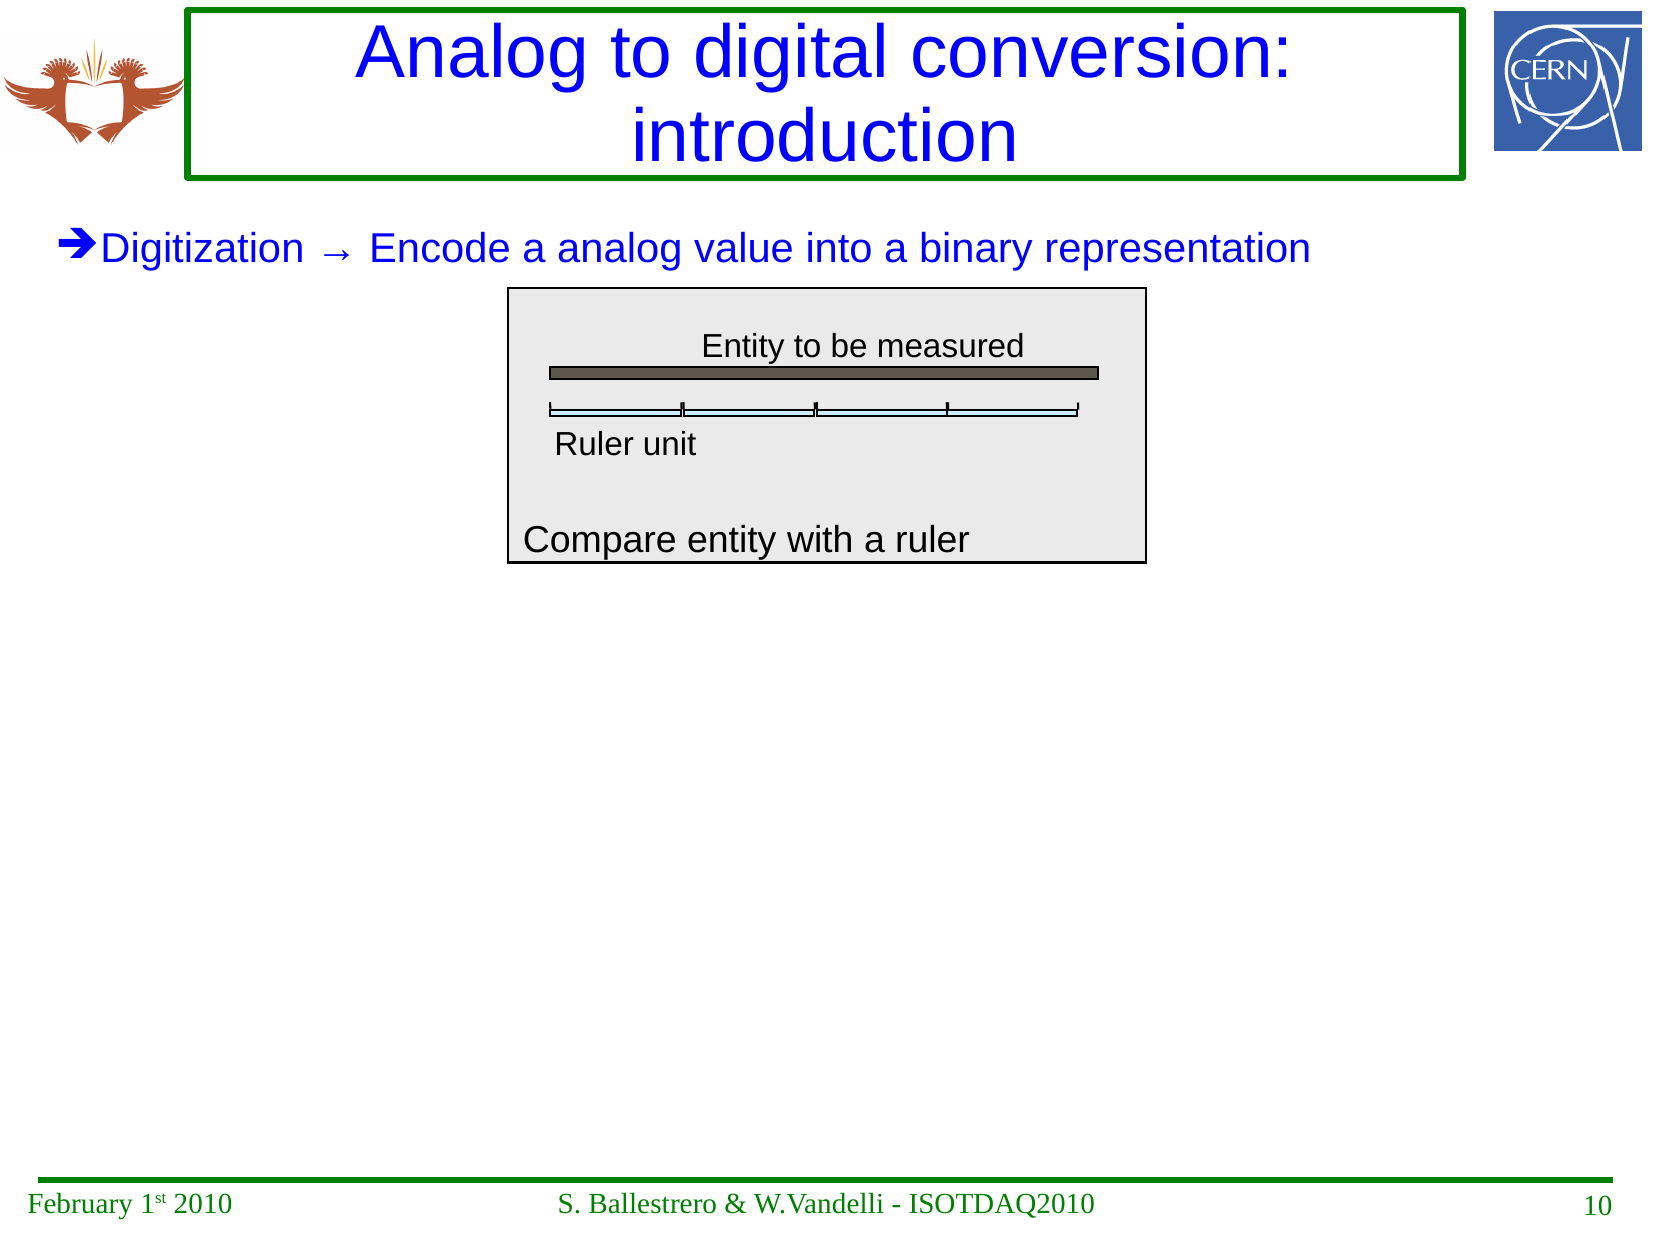

# Analog to digital conversion: introduction
Digitization → Encode a analog value into a binary representation
Compare entity with a ruler
Entity to be measured
Ruler unit
10